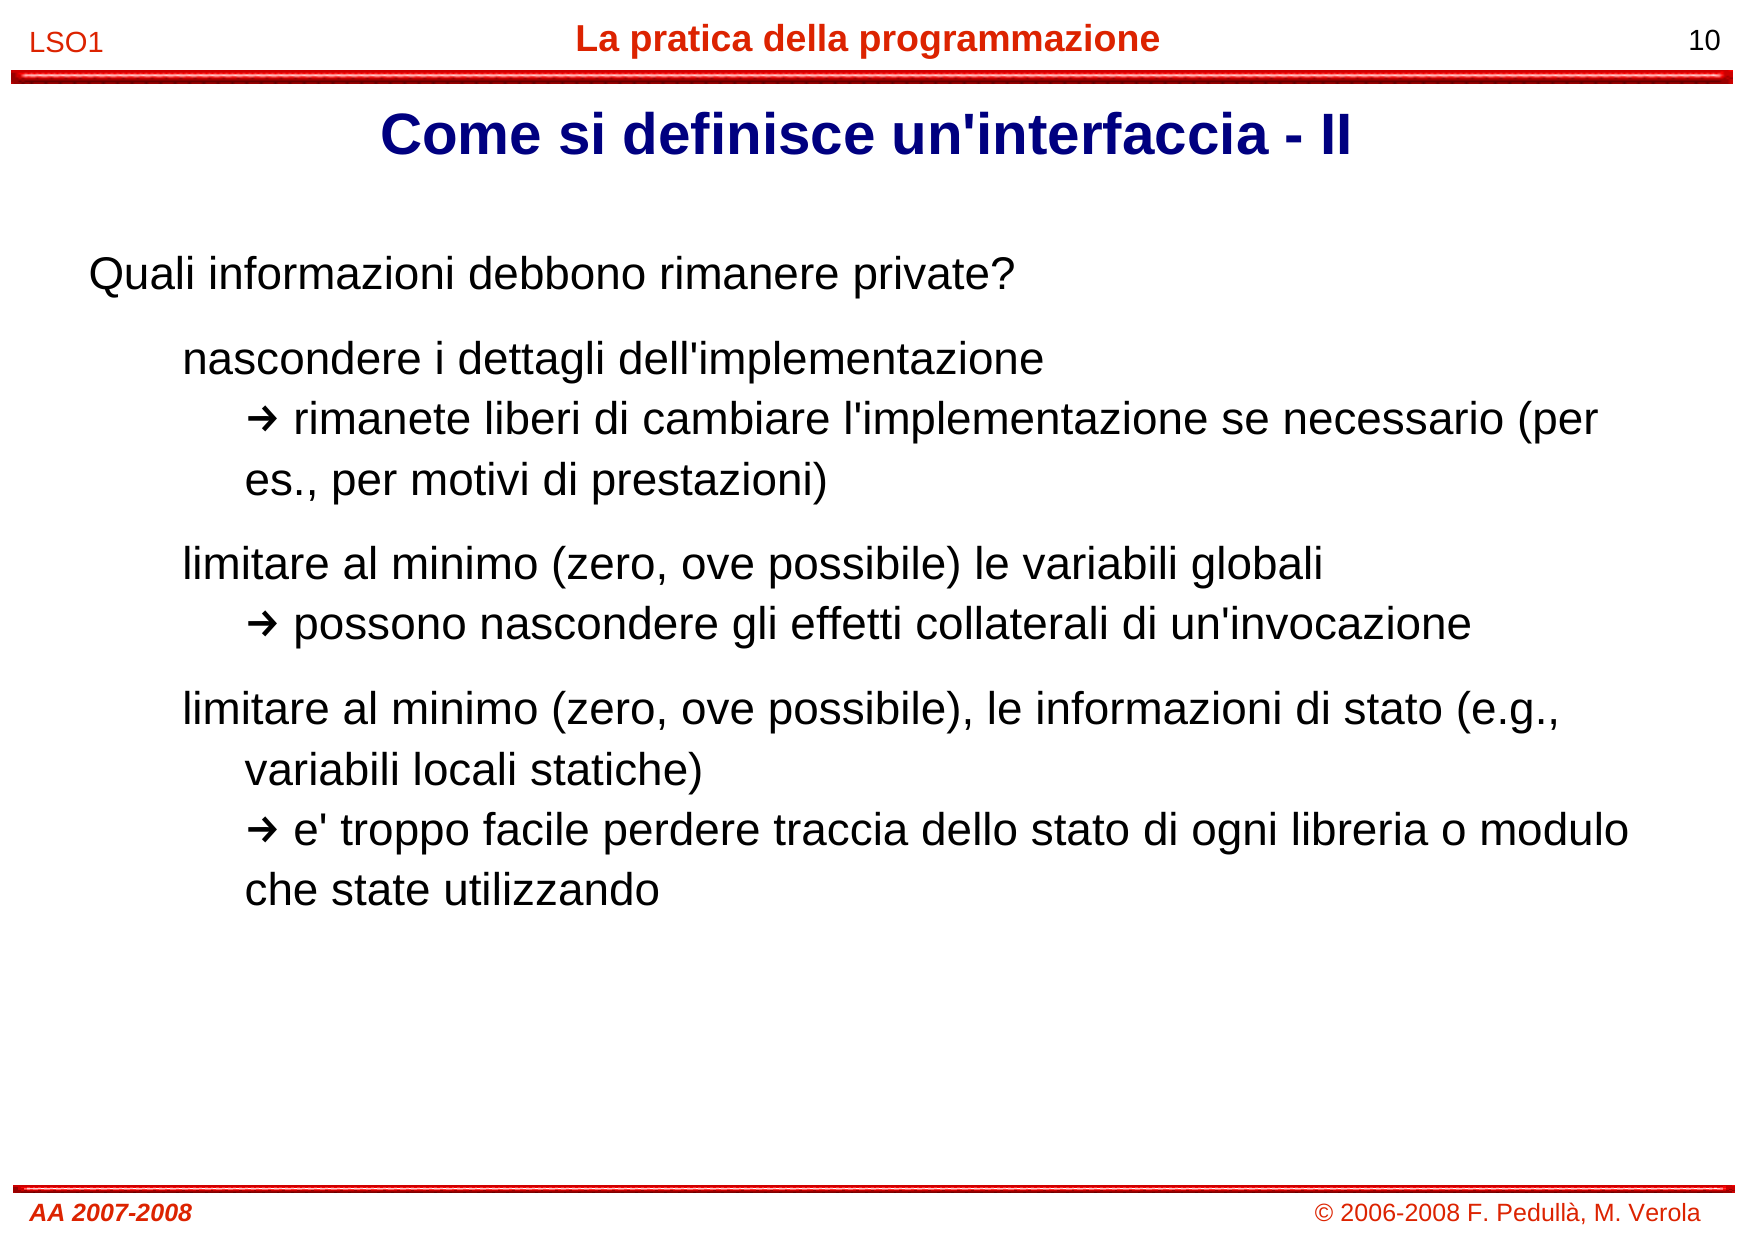

Come si definisce un'interfaccia - II
# Quali informazioni debbono rimanere private?
nascondere i dettagli dell'implementazione
→ rimanete liberi di cambiare l'implementazione se necessario (per es., per motivi di prestazioni)
limitare al minimo (zero, ove possibile) le variabili globali
→ possono nascondere gli effetti collaterali di un'invocazione
limitare al minimo (zero, ove possibile), le informazioni di stato (e.g., variabili locali statiche)
→ e' troppo facile perdere traccia dello stato di ogni libreria o modulo che state utilizzando